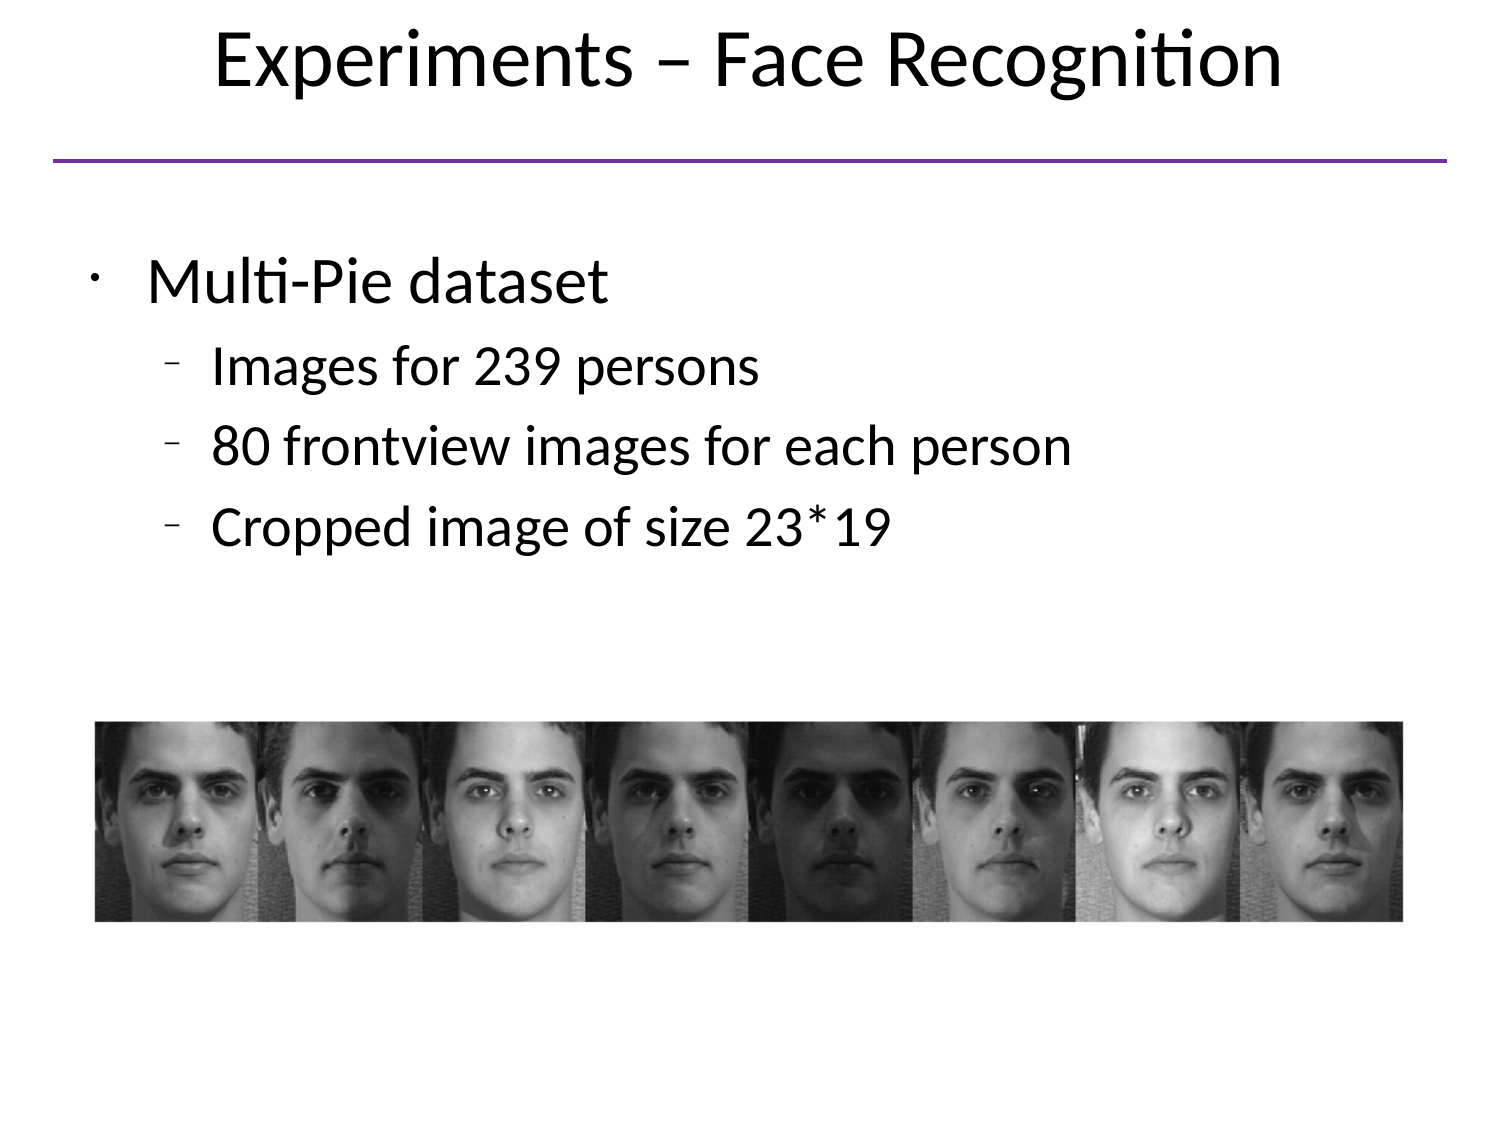

Experiments – Face Recognition
Multi-Pie dataset
Images for 239 persons
80 frontview images for each person
Cropped image of size 23*19
#